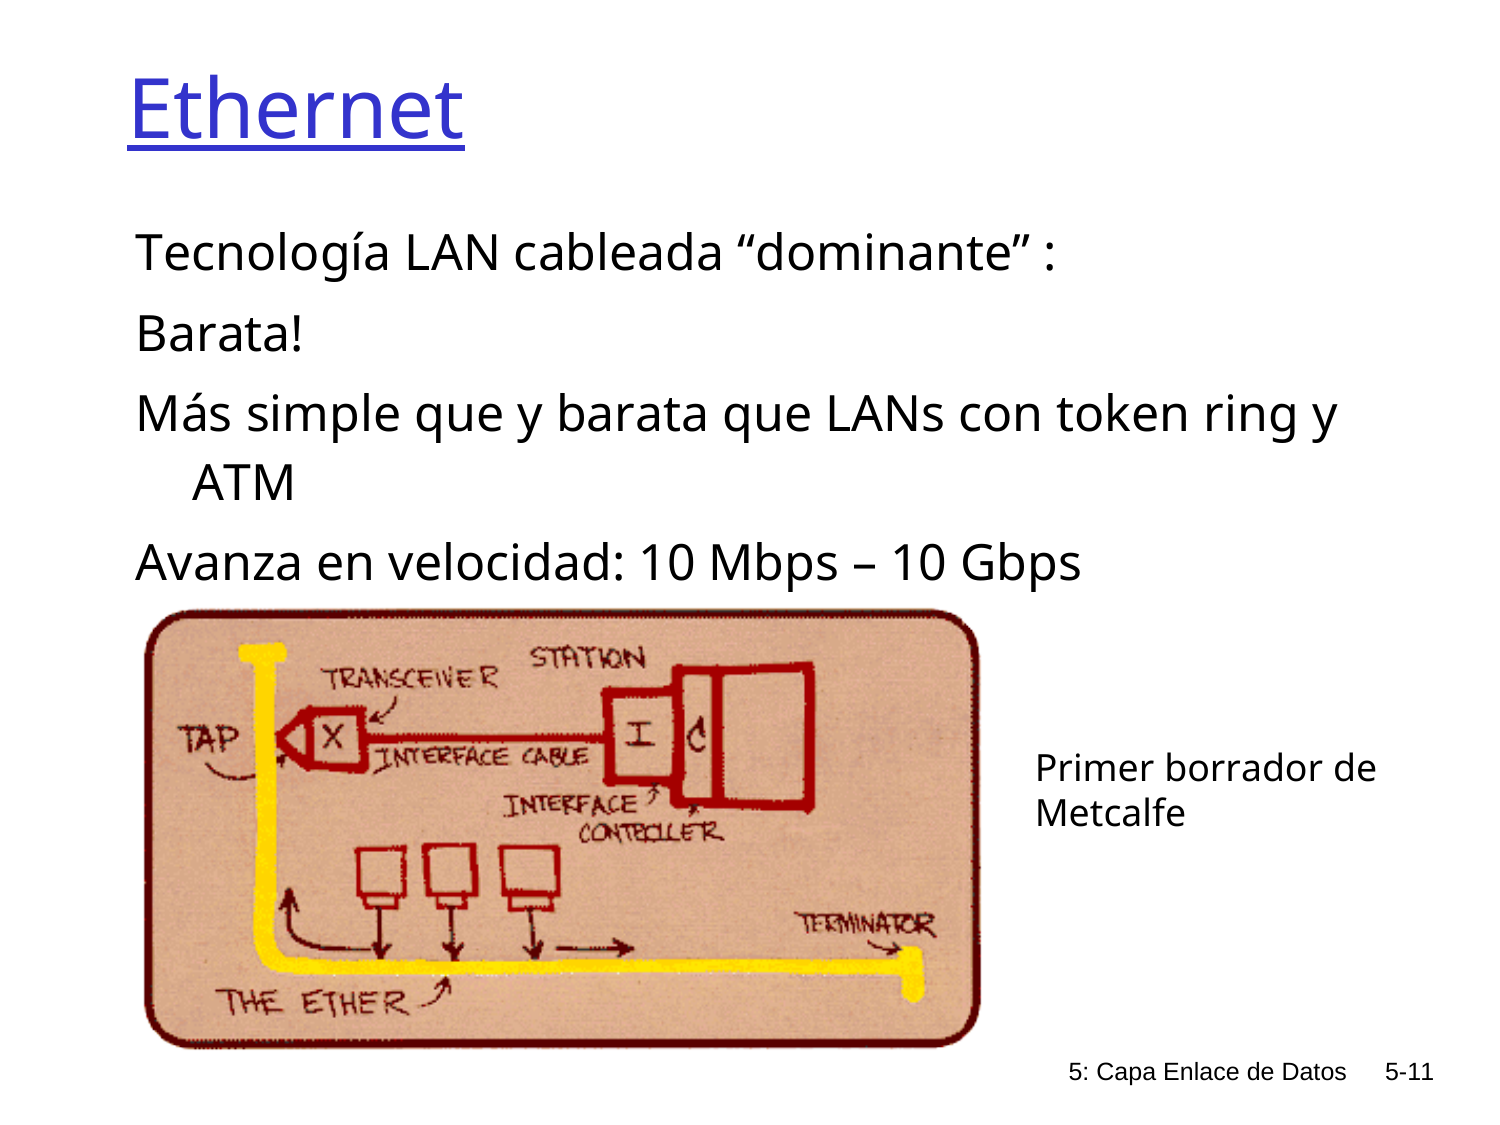

# Ethernet
Tecnología LAN cableada “dominante” :
Barata!
Más simple que y barata que LANs con token ring y ATM
Avanza en velocidad: 10 Mbps – 10 Gbps
Primer borrador de Metcalfe
11